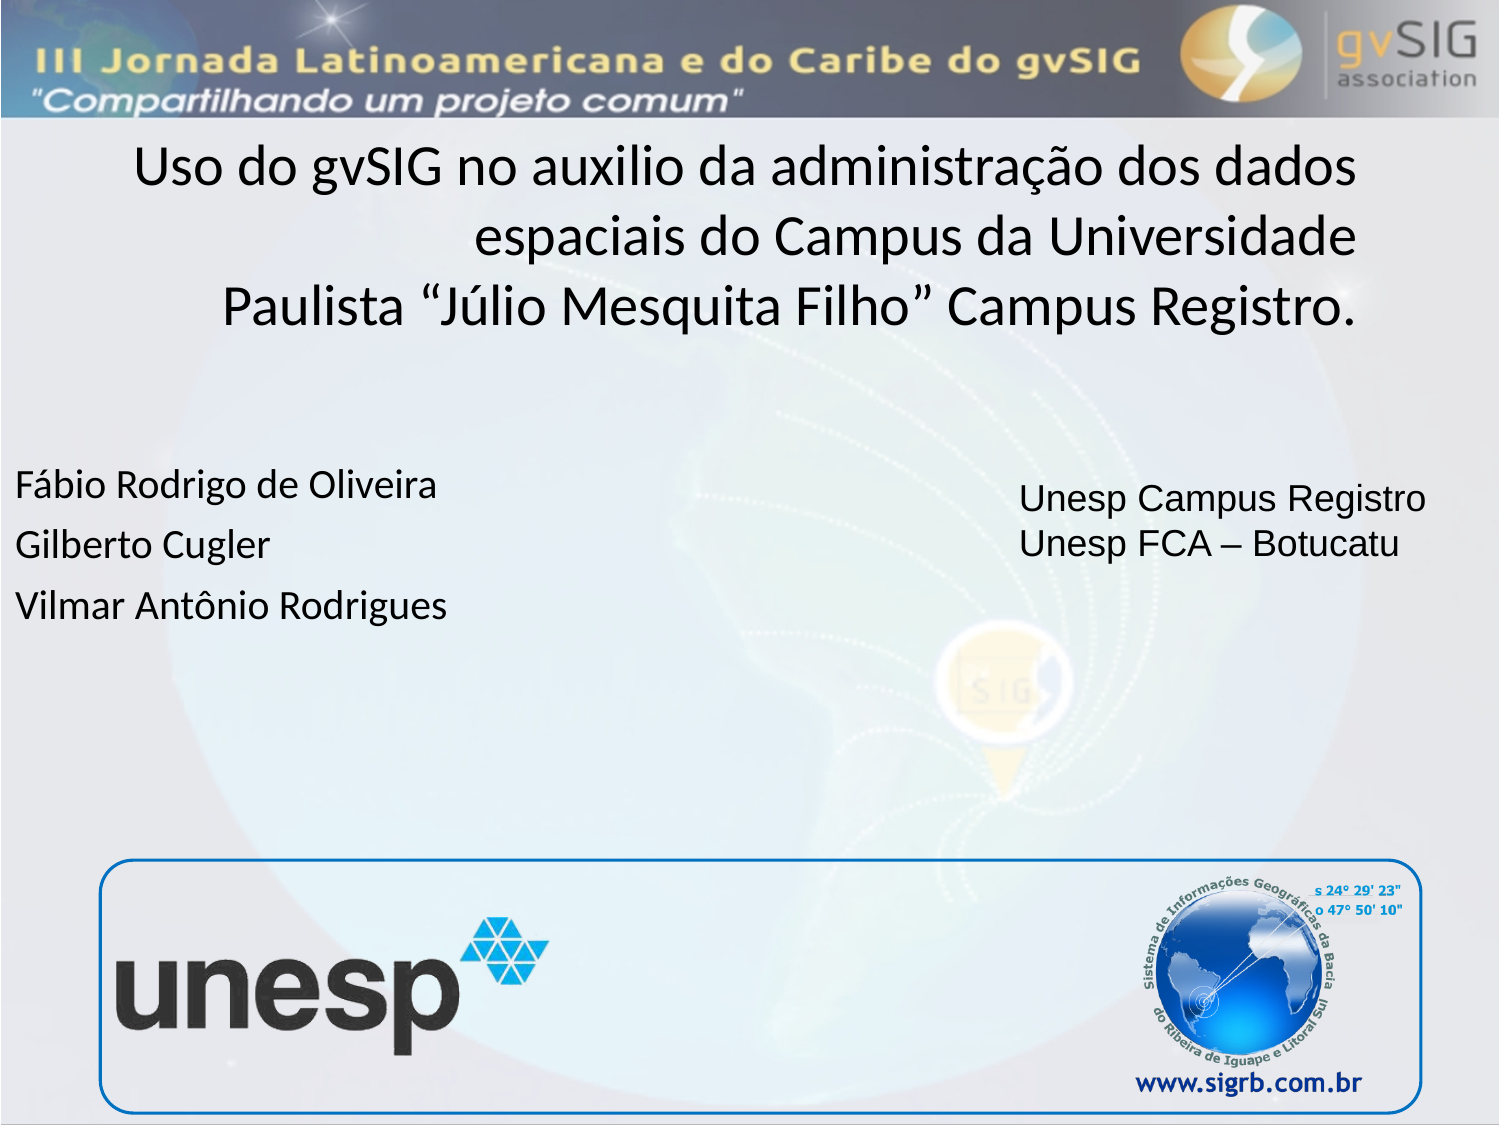

Uso do gvSIG no auxilio da administração dos dados espaciais do Campus da Universidade
Paulista “Júlio Mesquita Filho” Campus Registro.
# Fábio Rodrigo de Oliveira
Gilberto Cugler
Vilmar Antônio Rodrigues
Unesp Campus Registro
Unesp FCA – Botucatu